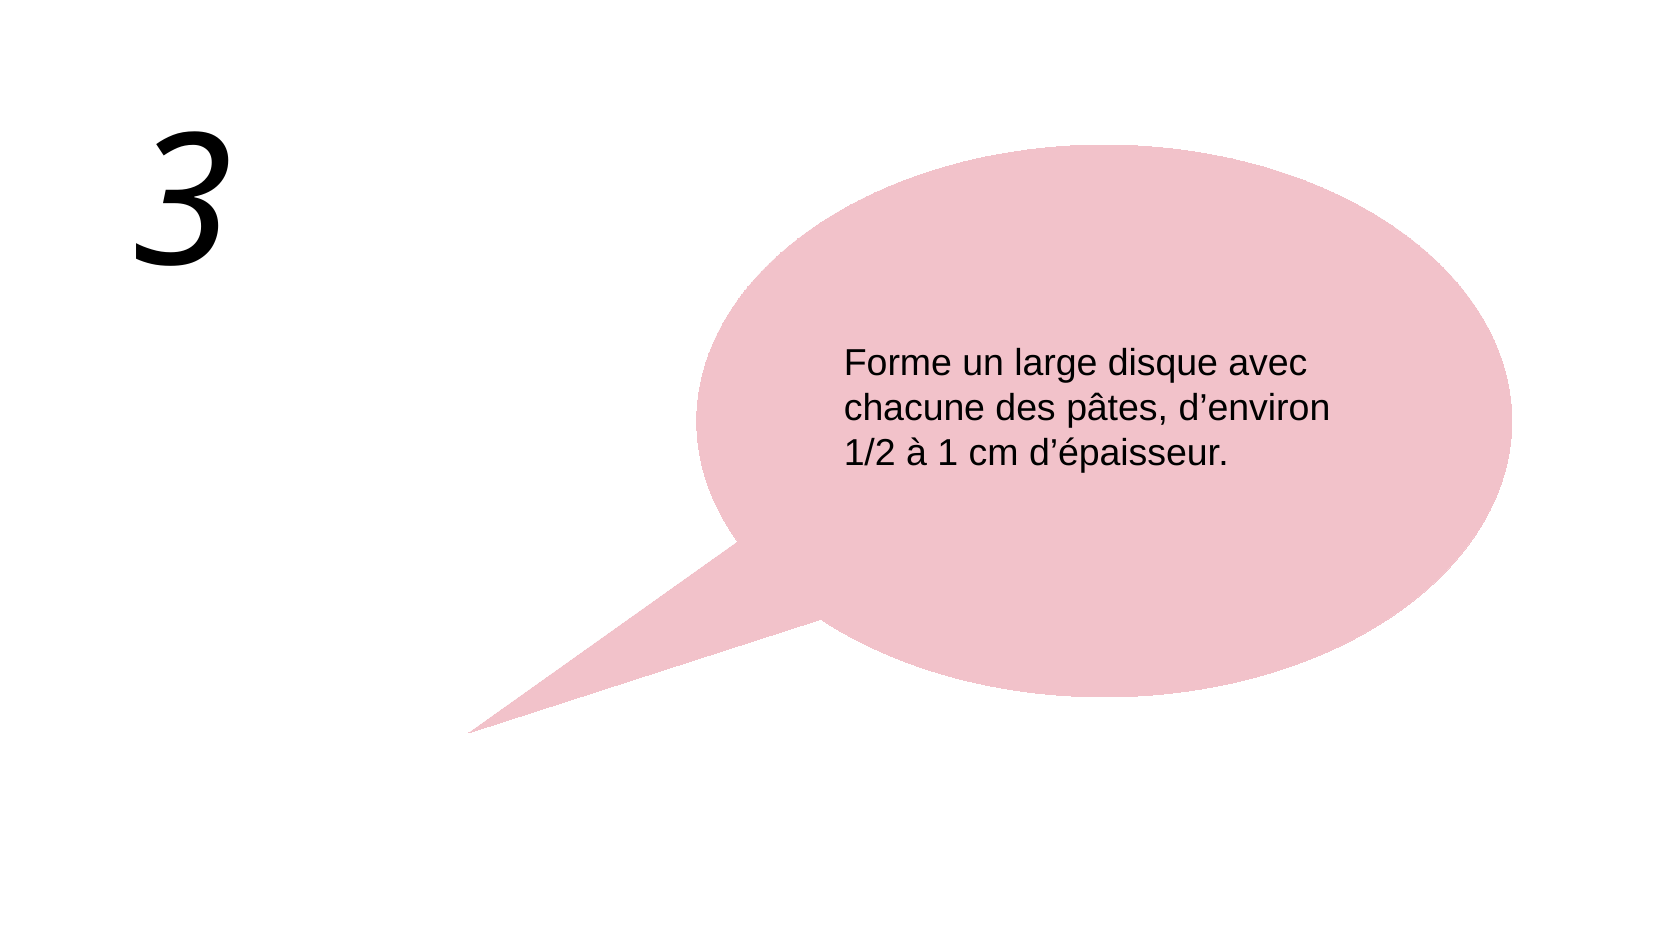

3
Forme un large disque avec
chacune des pâtes, d’environ
1/2 à 1 cm d’épaisseur.